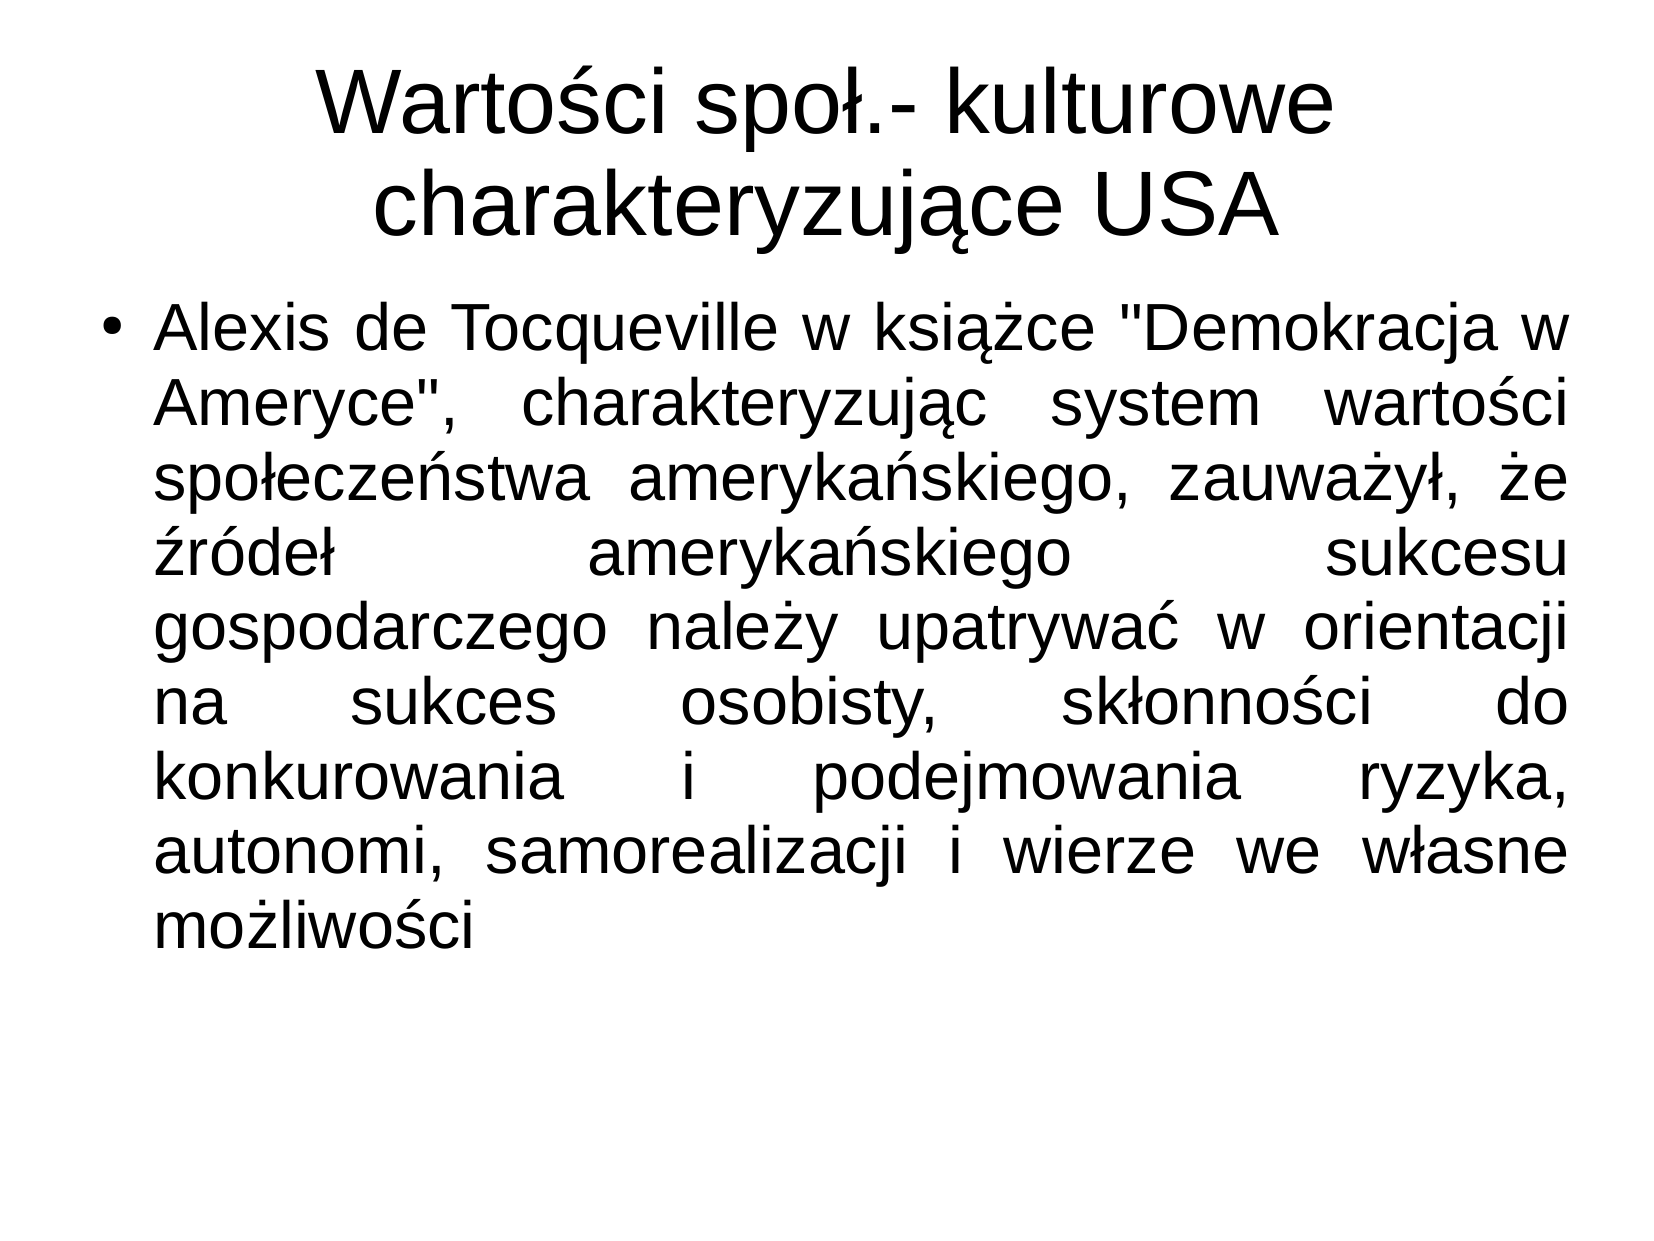

# Wartości społ.- kulturowe charakteryzujące USA
Alexis de Tocqueville w książce "Demokracja w Ameryce", charakteryzując system wartości społeczeństwa amerykańskiego, zauważył, że źródeł amerykańskiego sukcesu gospodarczego należy upatrywać w orientacji na sukces osobisty, skłonności do konkurowania i podejmowania ryzyka, autonomi, samorealizacji i wierze we własne możliwości